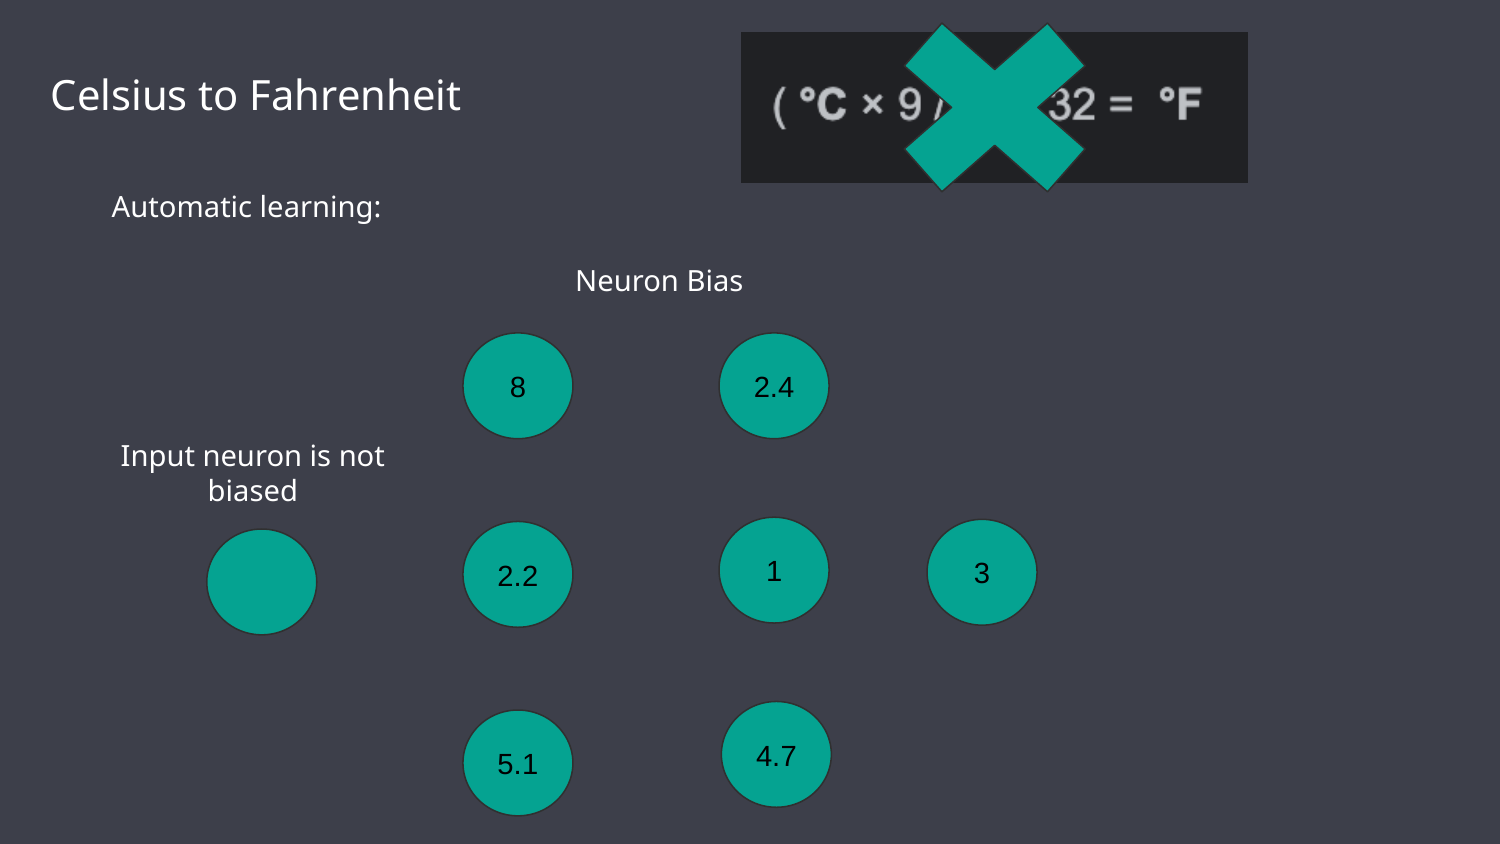

Celsius to Fahrenheit
Automatic learning:
Neuron Bias
8
2.4
Input neuron is not biased
1
3
2.2
4.7
5.1